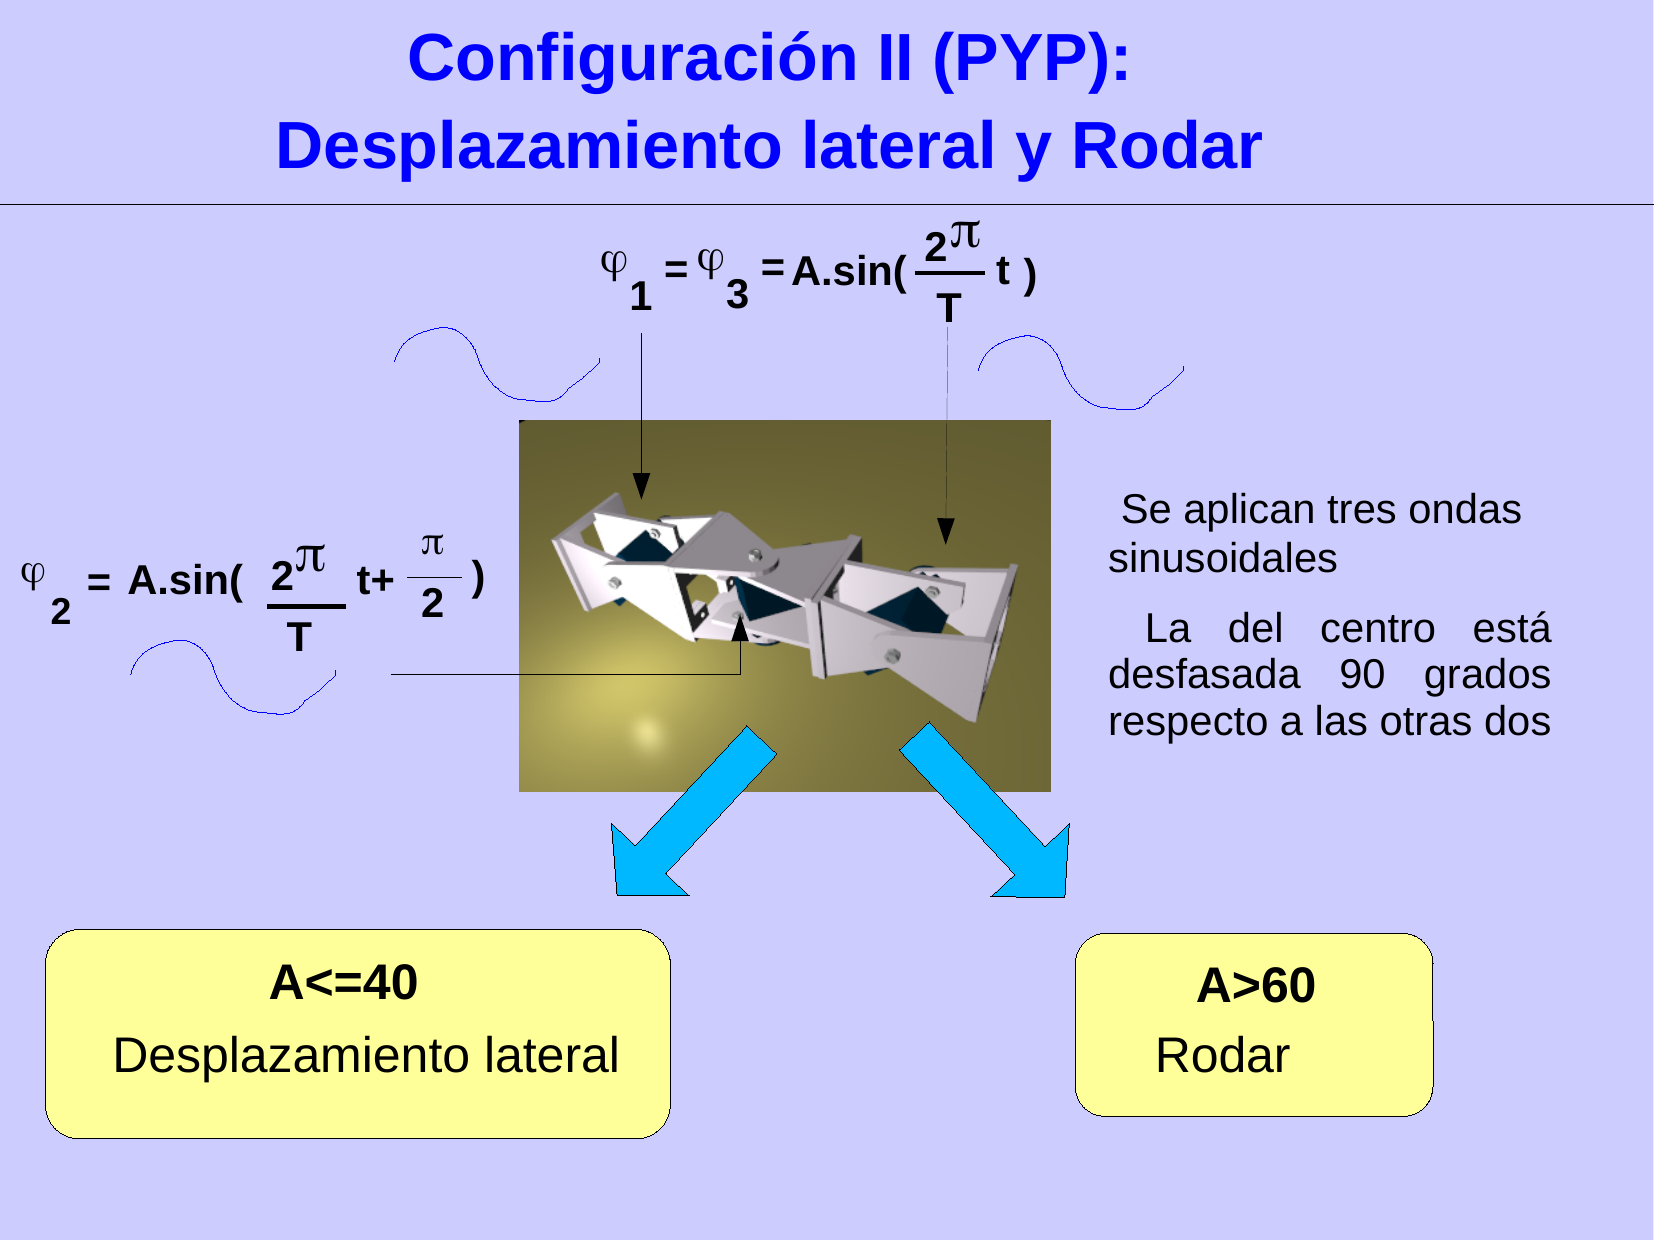

# Configuración II (PYP): Desplazamiento lateral y Rodar
p
2
t
)
T
j
j
=
=
A.sin(
3
1
 Se aplican tres ondas sinusoidales
 La del centro está desfasada 90 grados respecto a las otras dos
p
2
p
2
)
j
t+
A.sin(
=
2
T
A>60
Rodar
A<=40
Desplazamiento lateral